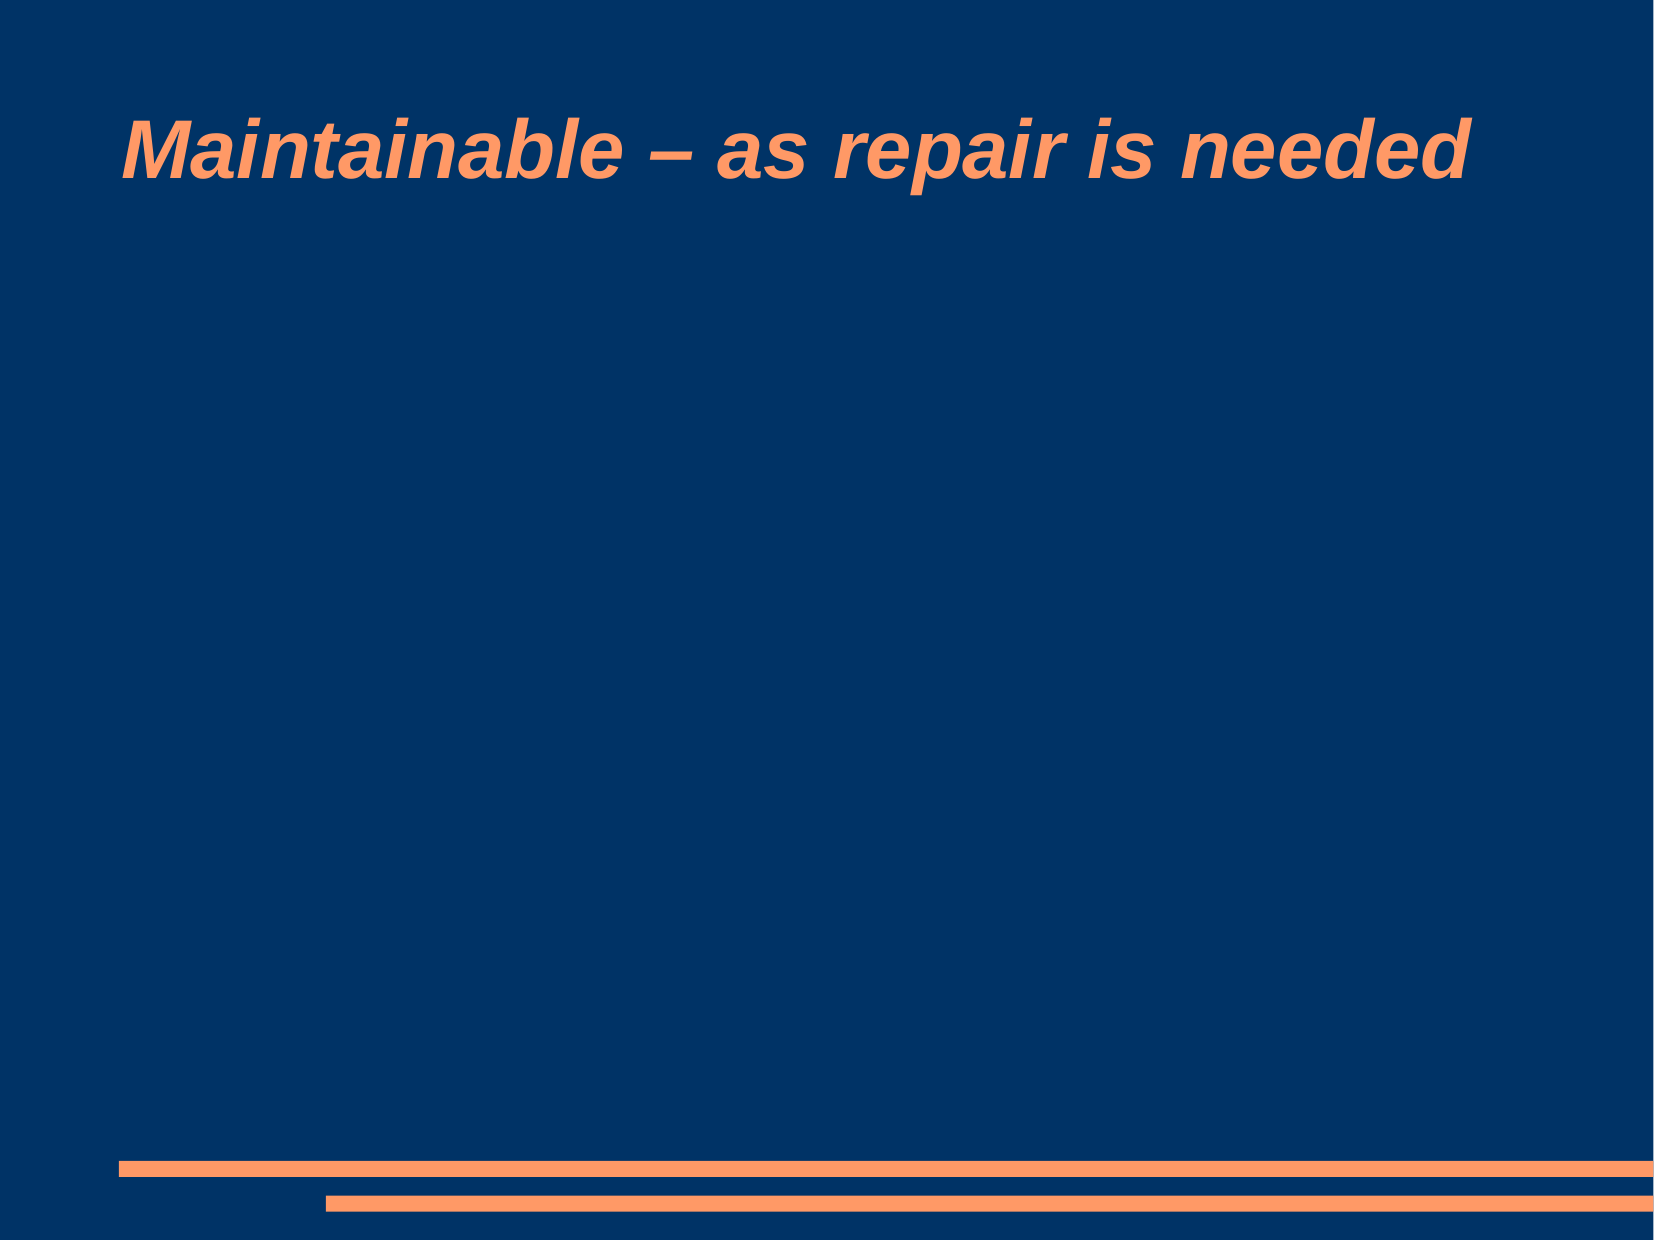

# Maintainable – as repair is needed